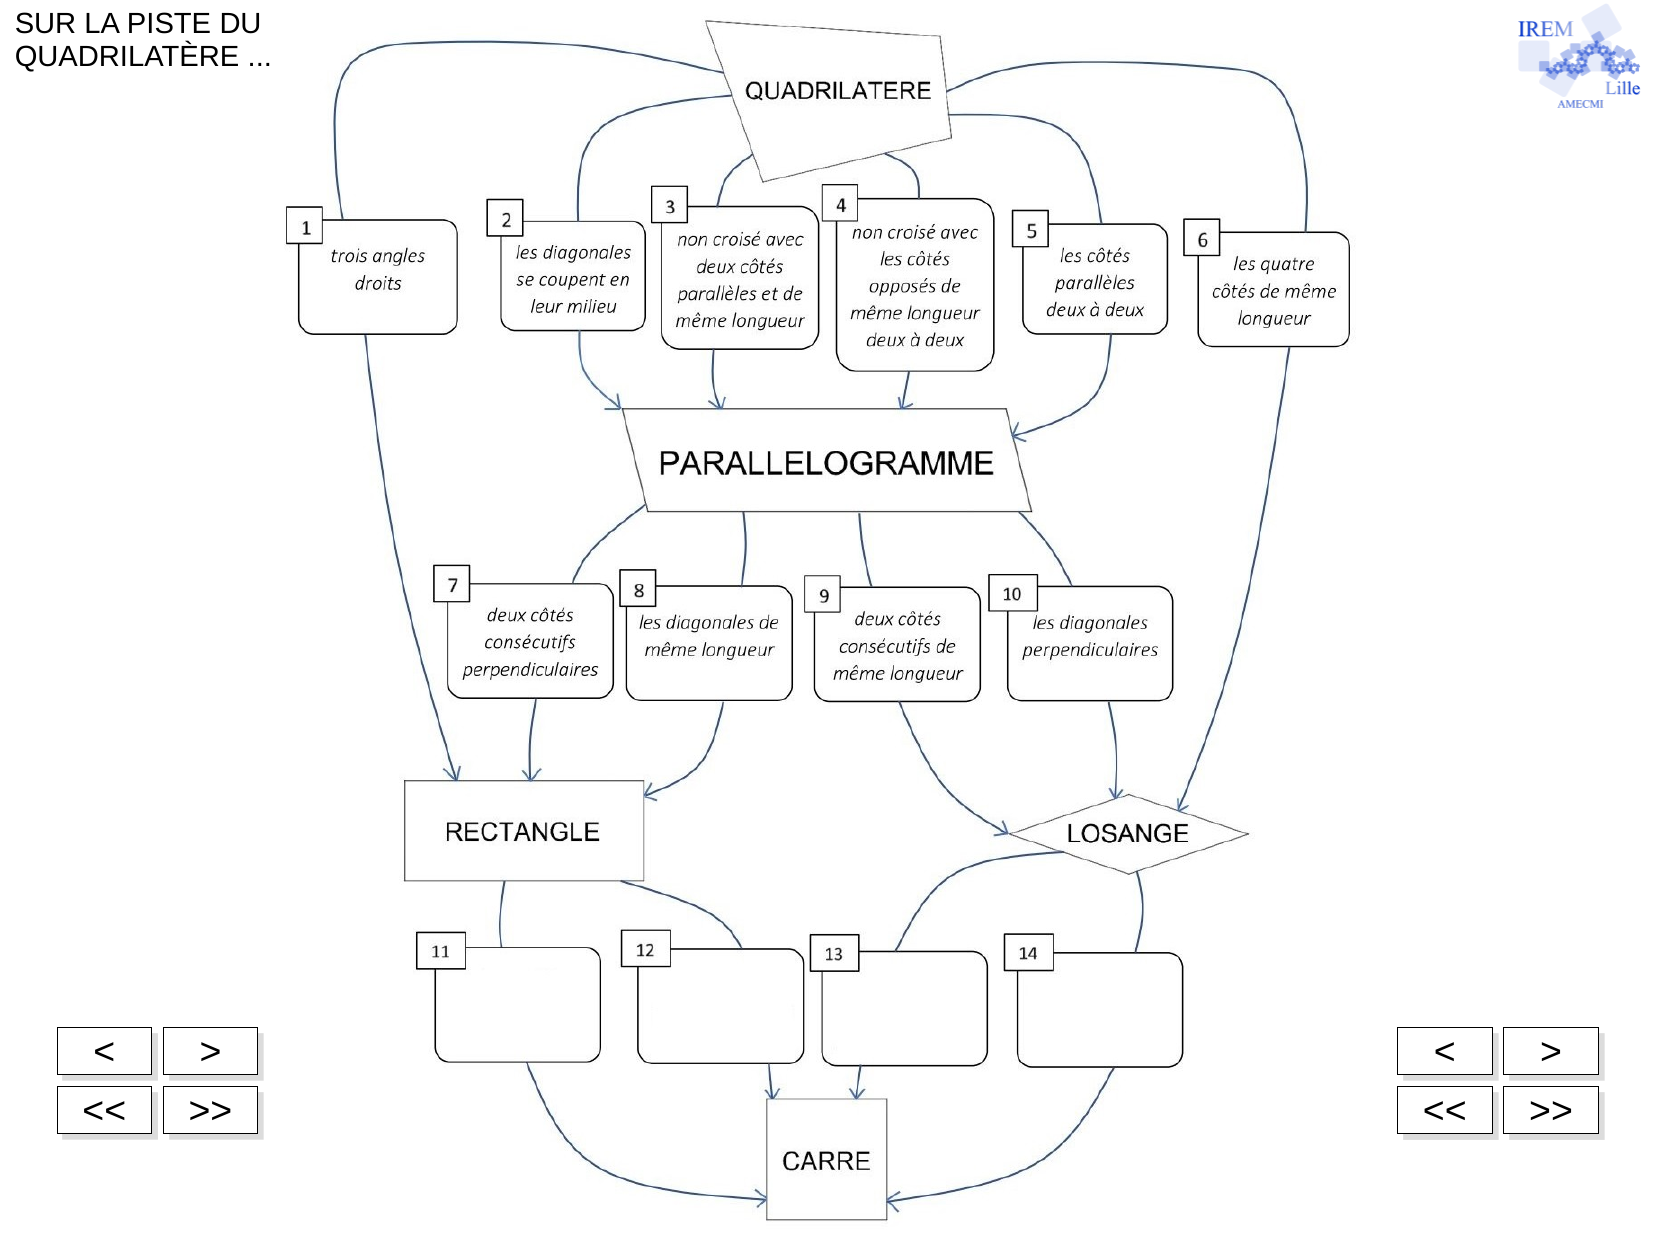

SUR LA PISTE DU
QUADRILATÈRE ...
<
>
<
>
<<
>>
<<
>>